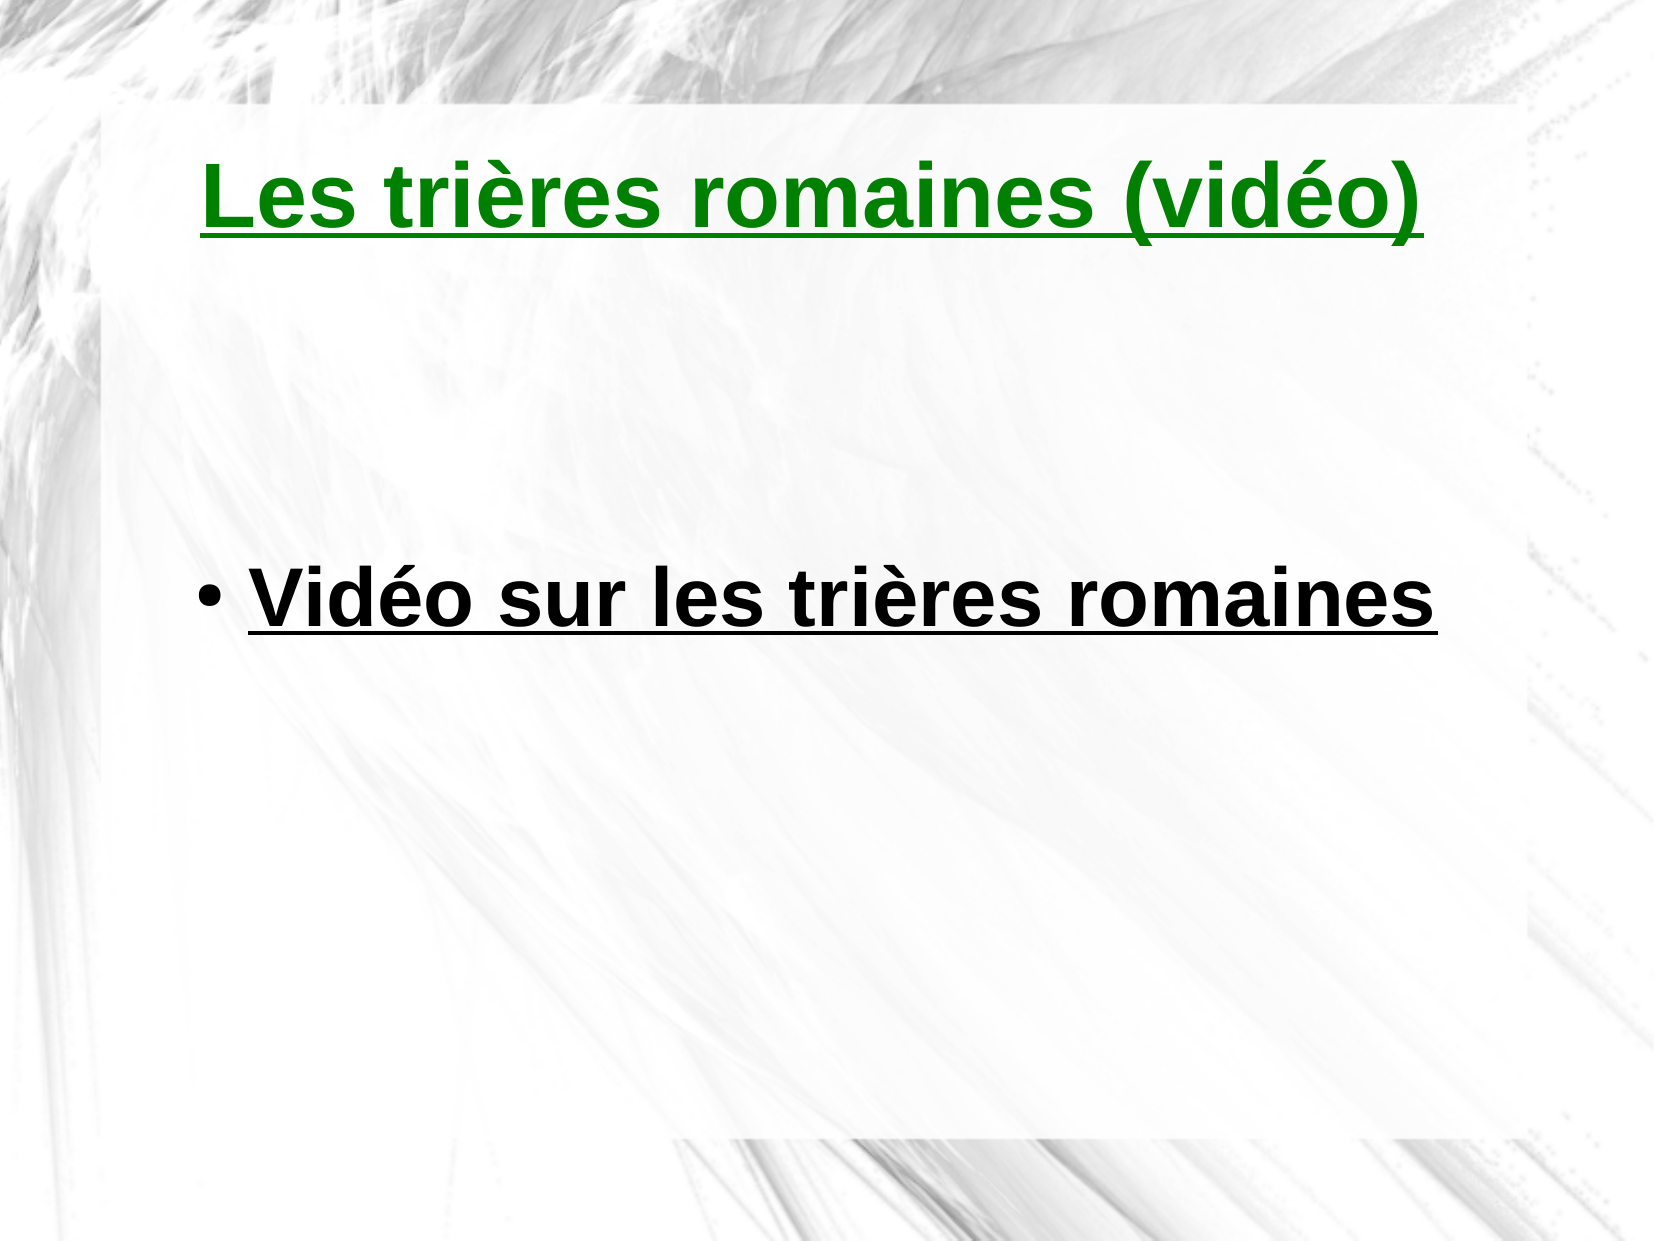

# Les trières romaines (vidéo)
Vidéo sur les trières romaines